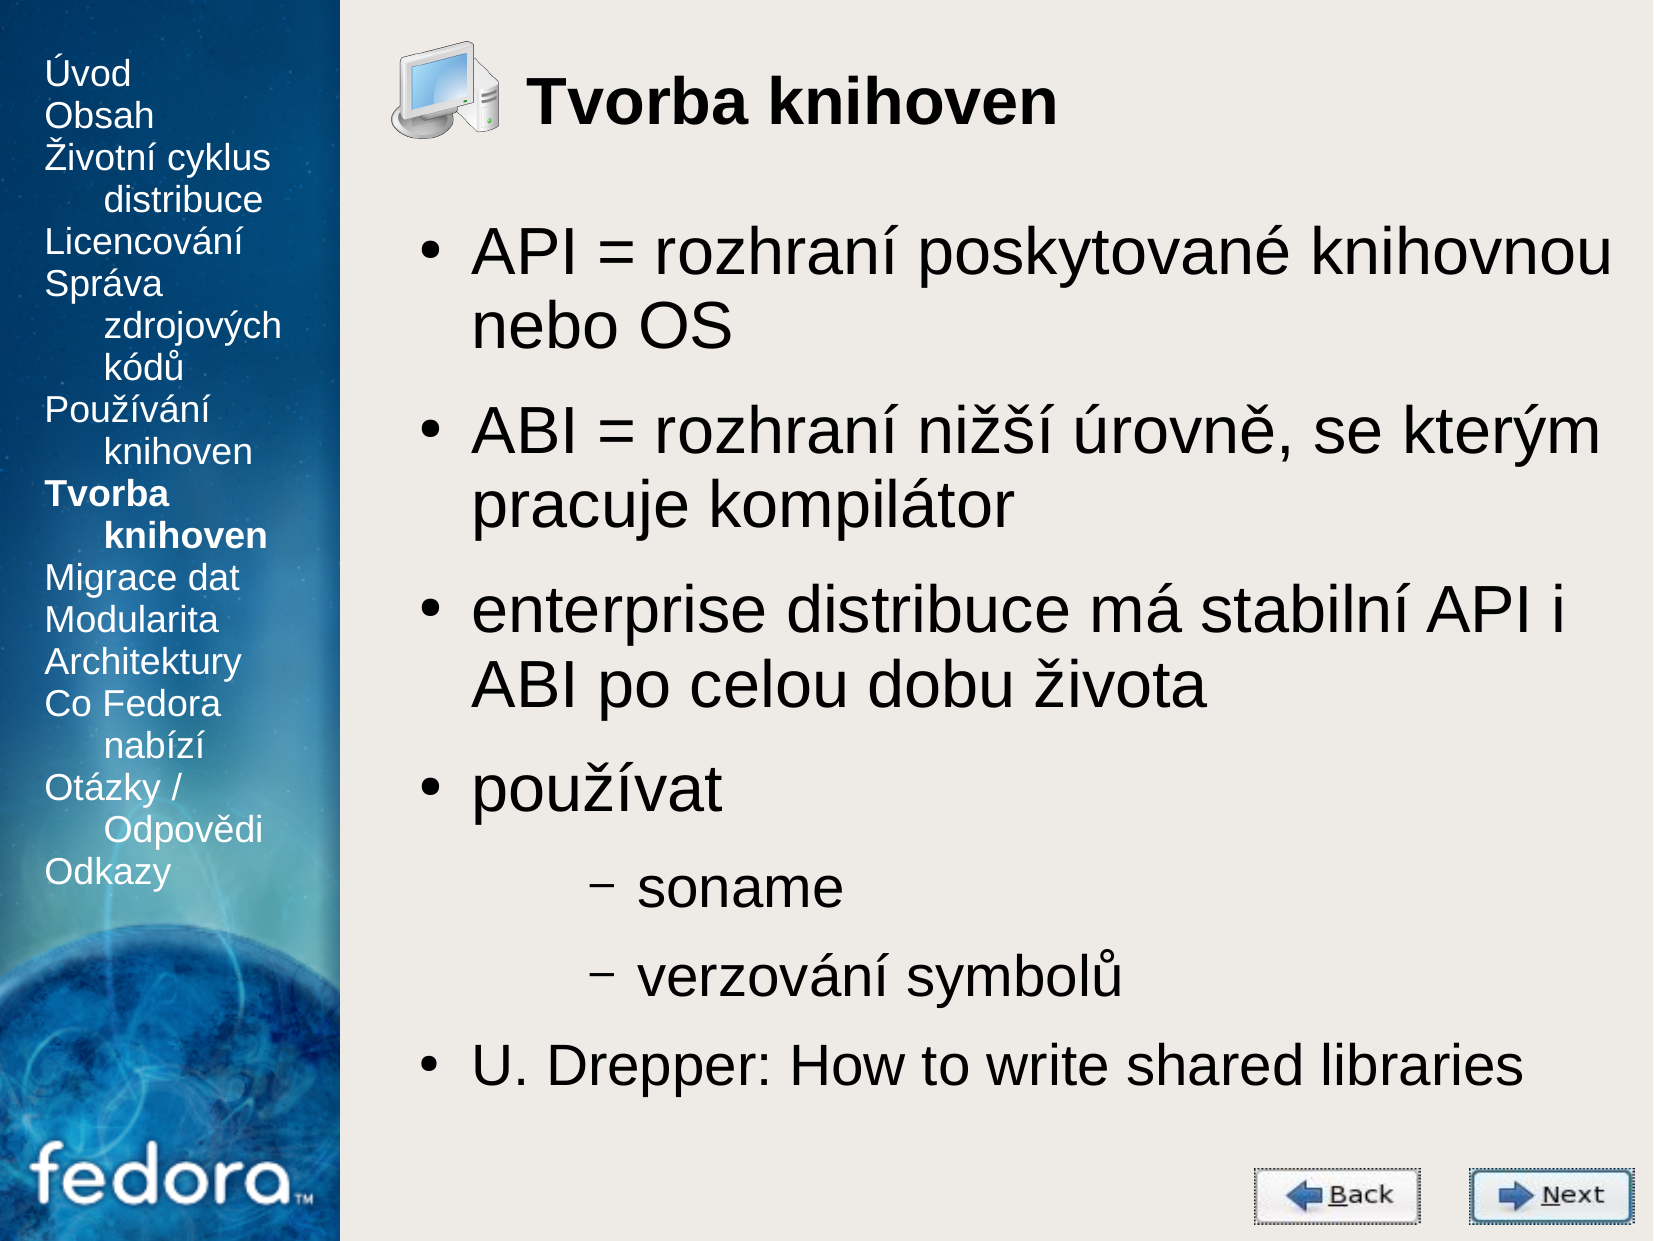

Úvod
Obsah
Životní cyklus distribuce
Licencování
Správa zdrojových kódů
Používání knihoven
Tvorba knihoven
Migrace dat
Modularita
Architektury
Co Fedora nabízí
Otázky / Odpovědi
Odkazy
# Agenda
Tvorba knihoven
API = rozhraní poskytované knihovnou nebo OS
ABI = rozhraní nižší úrovně, se kterým pracuje kompilátor
enterprise distribuce má stabilní API i ABI po celou dobu života
používat
soname
verzování symbolů
U. Drepper: How to write shared libraries